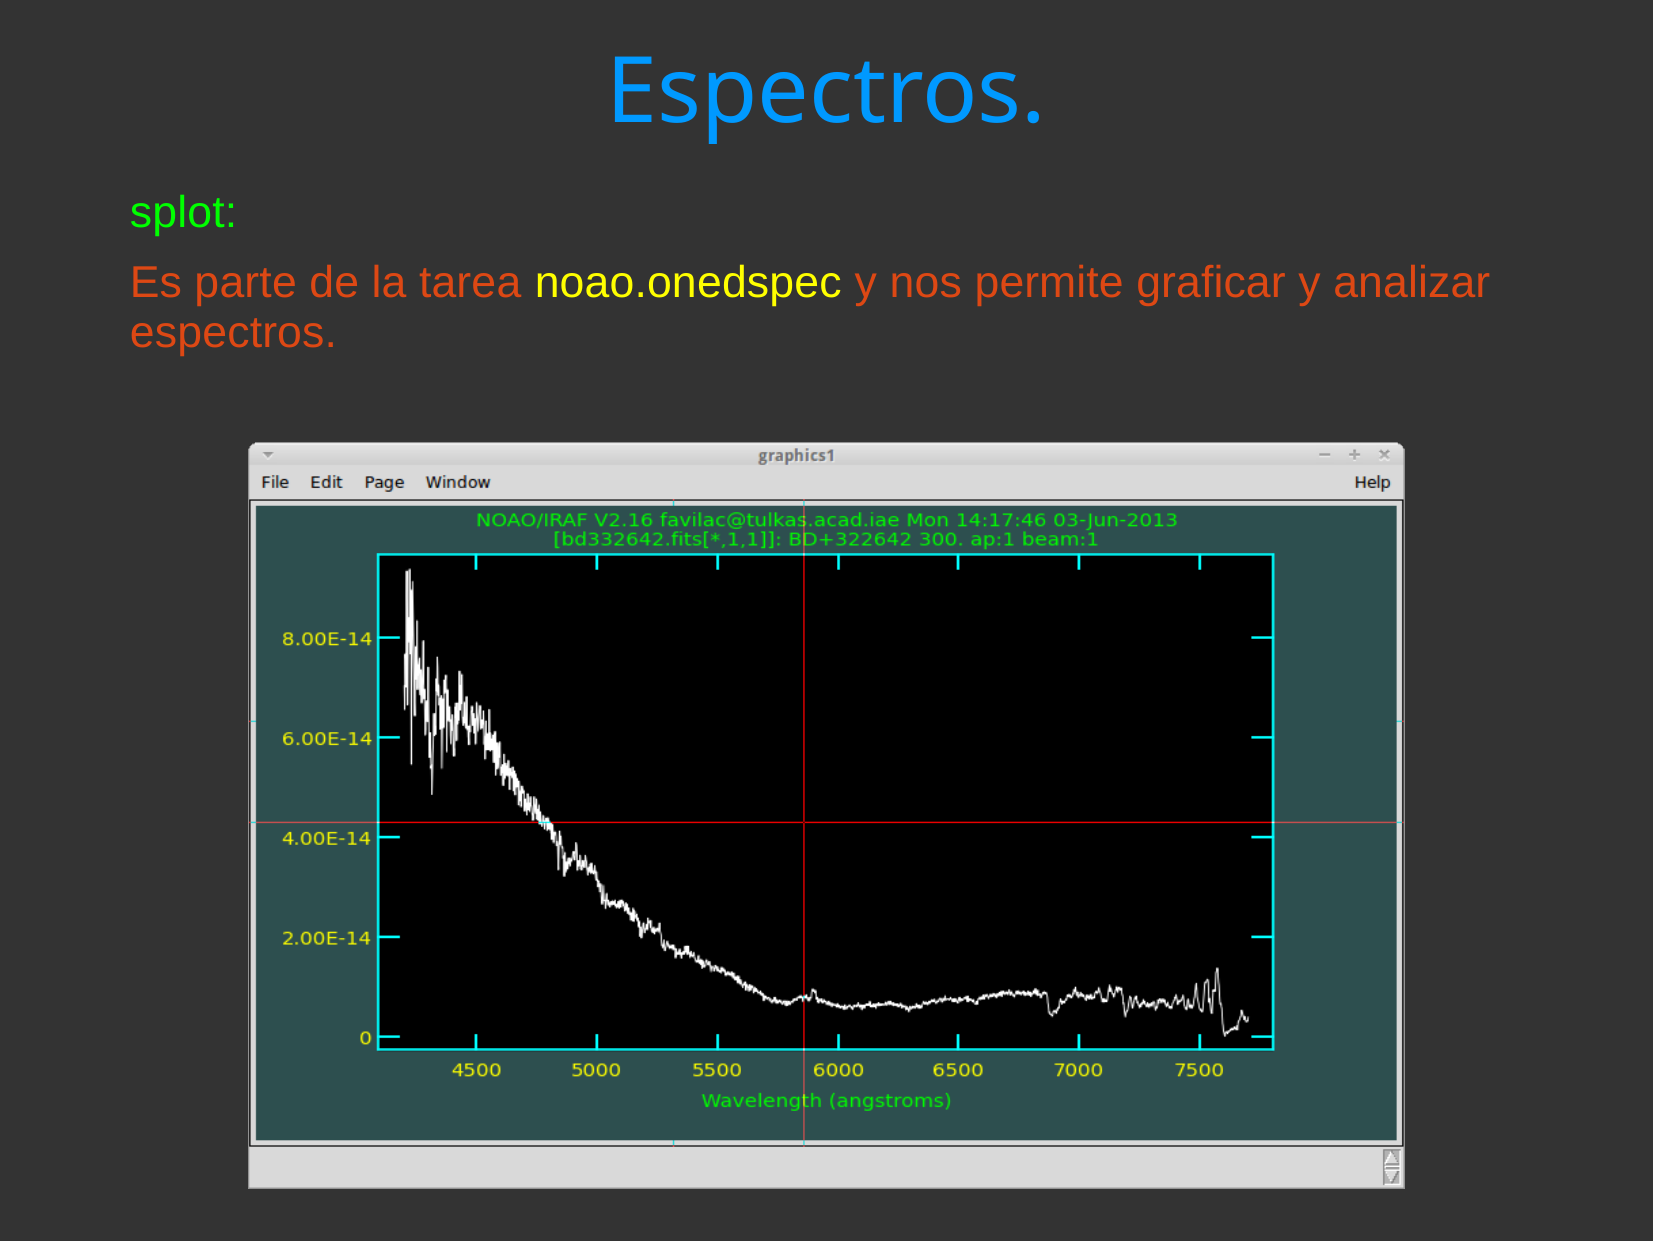

# Espectros.
splot:
Es parte de la tarea noao.onedspec y nos permite graficar y analizar espectros.